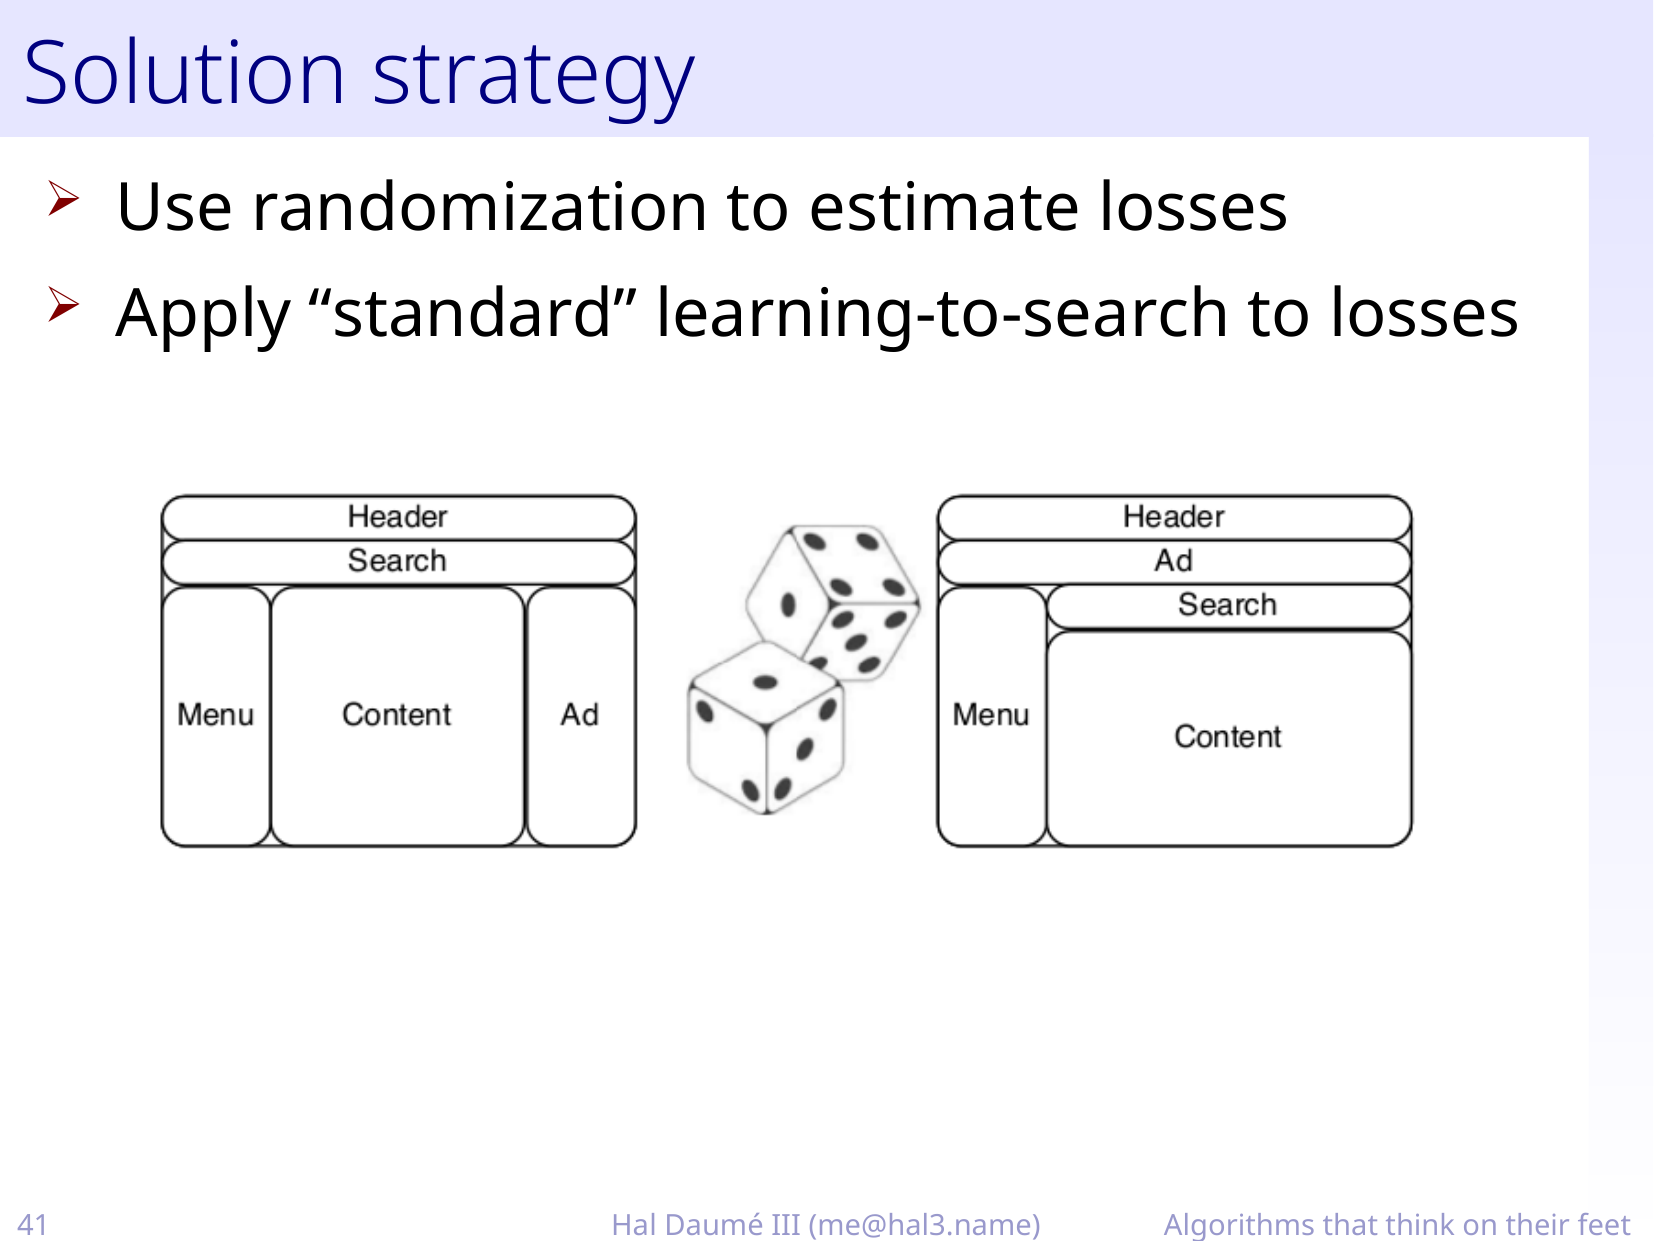

# Solution strategy
Use randomization to estimate losses
Apply “standard” learning-to-search to losses